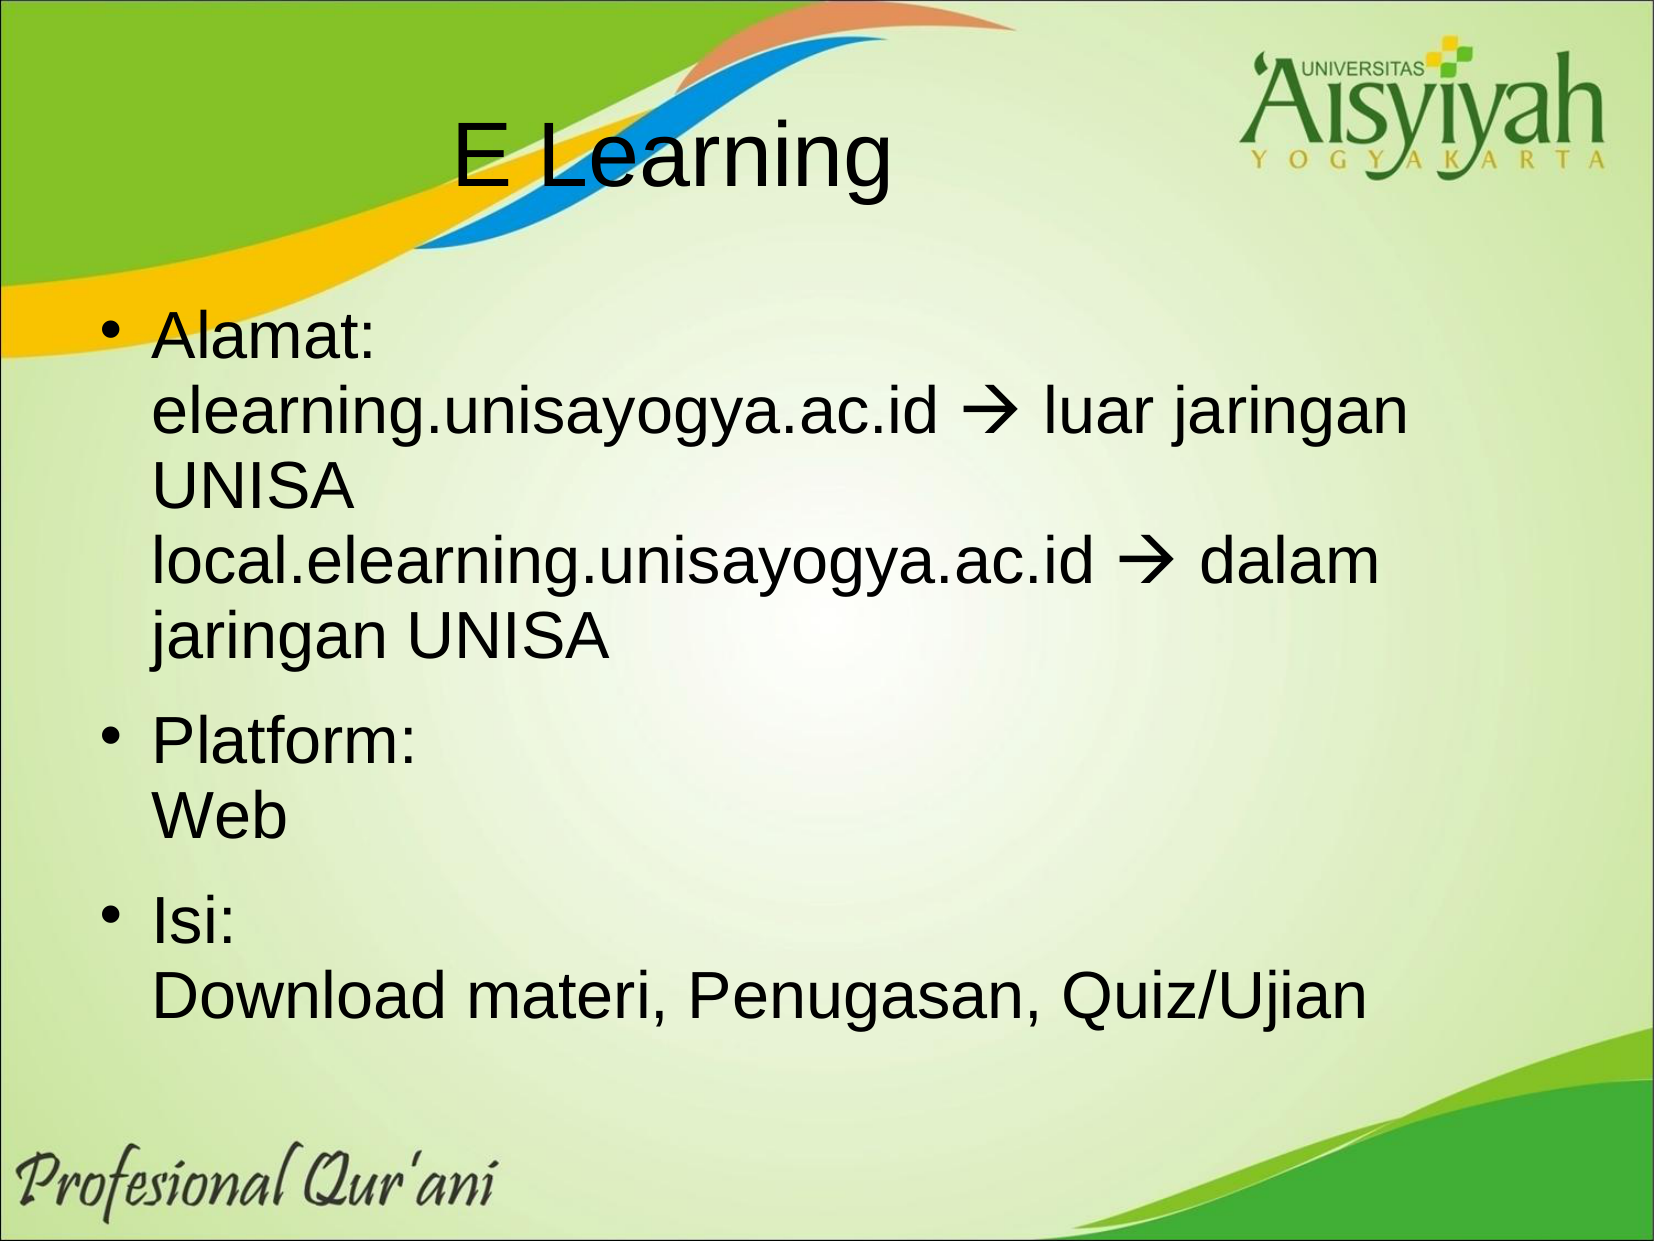

E Learning
Alamat:
elearning.unisayogya.ac.id  luar jaringan UNISA
local.elearning.unisayogya.ac.id  dalam jaringan UNISA
Platform:
Web
Isi:
Download materi, Penugasan, Quiz/Ujian